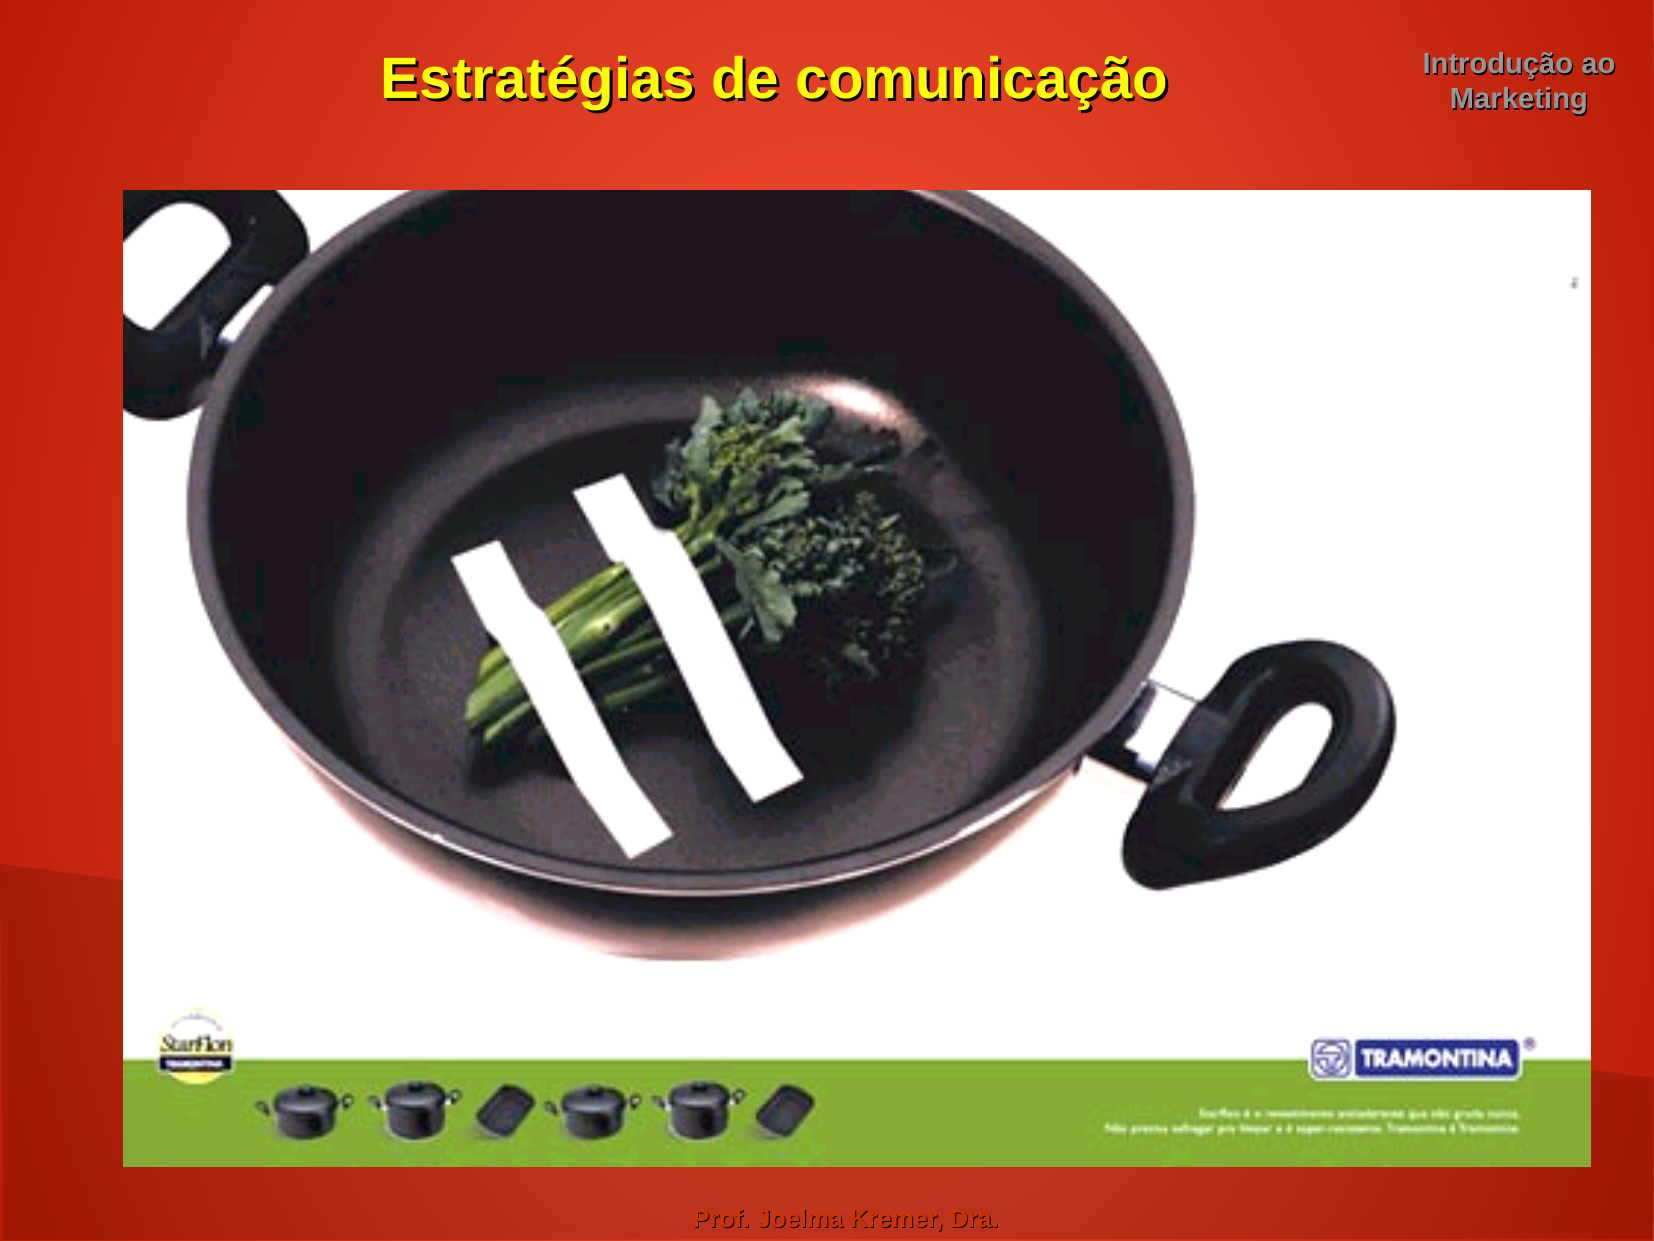

# Introdução ao Marketing
Estratégias de comunicação
Prof. Joelma Kremer, Dra.